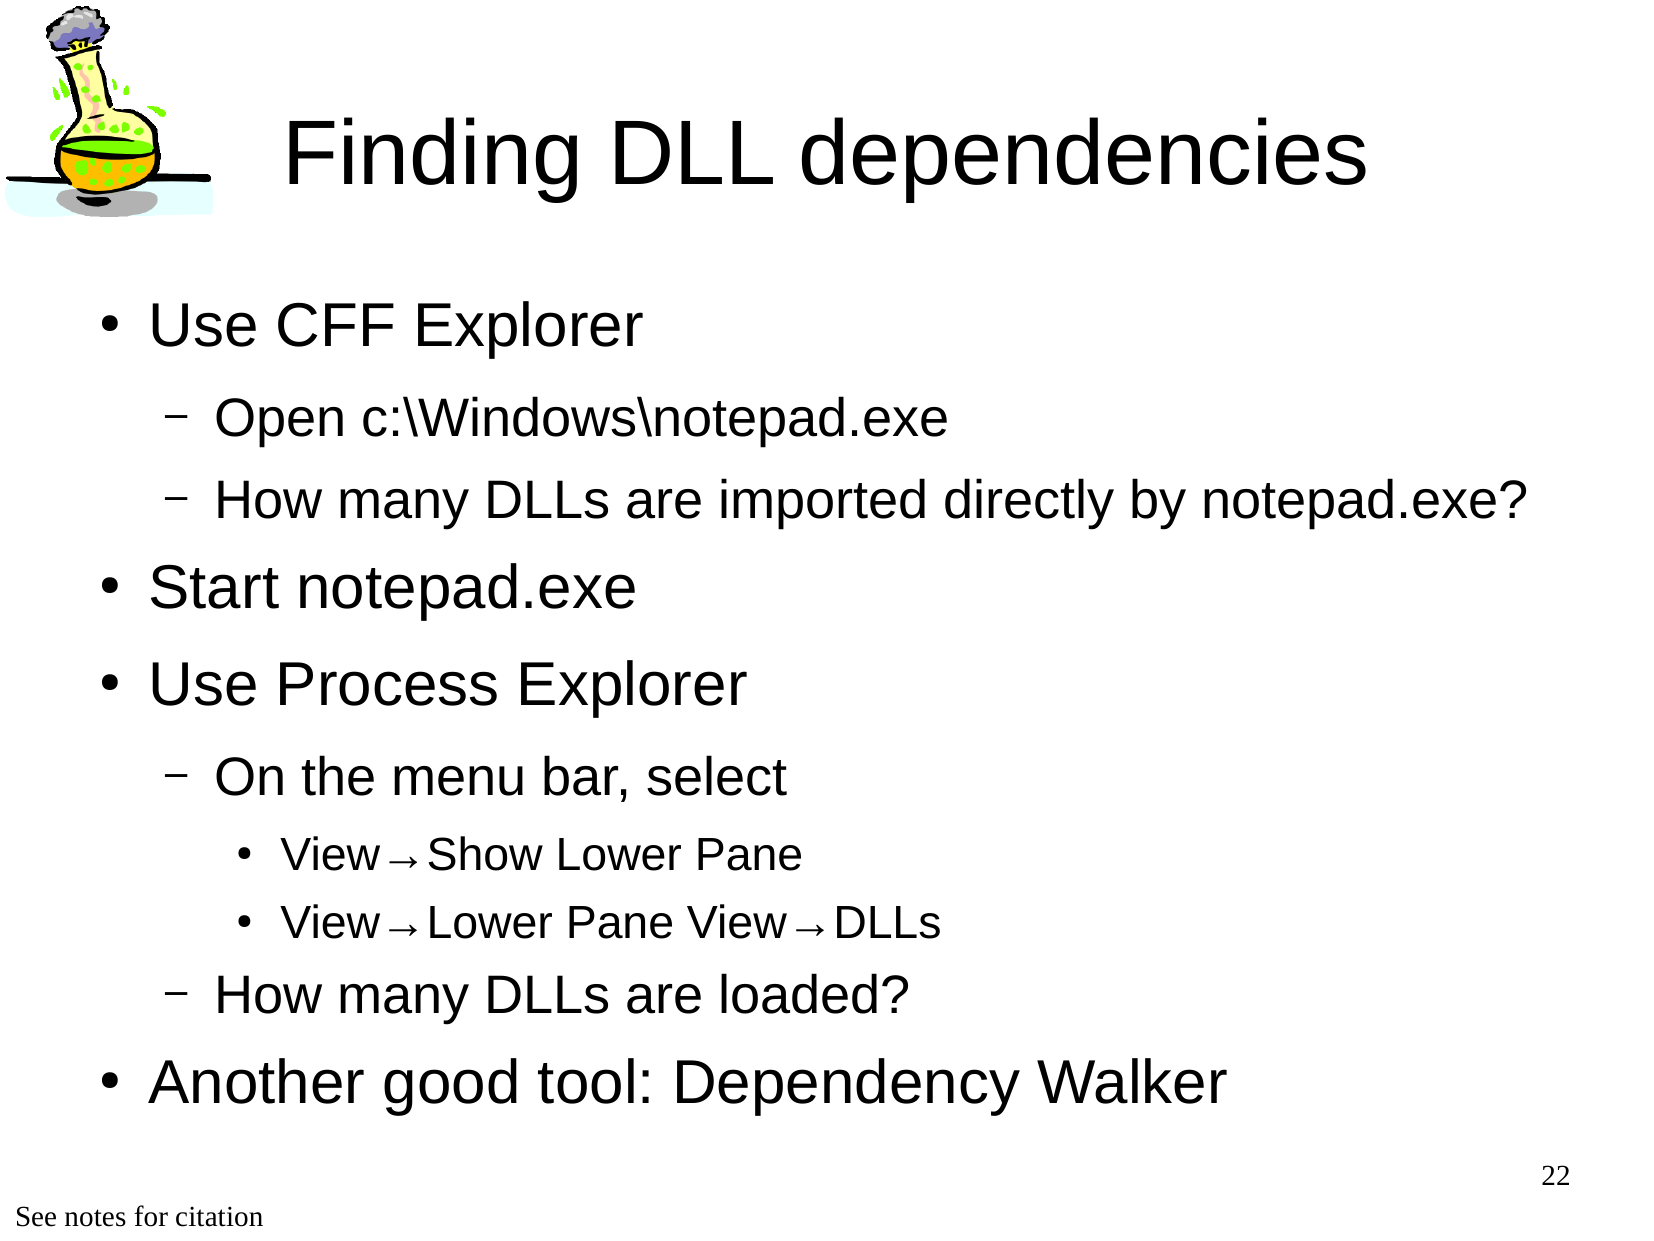

# Finding DLL dependencies
Use CFF Explorer
Open c:\Windows\notepad.exe
How many DLLs are imported directly by notepad.exe?
Start notepad.exe
Use Process Explorer
On the menu bar, select
View→Show Lower Pane
View→Lower Pane View→DLLs
How many DLLs are loaded?
Another good tool: Dependency Walker
22
See notes for citation